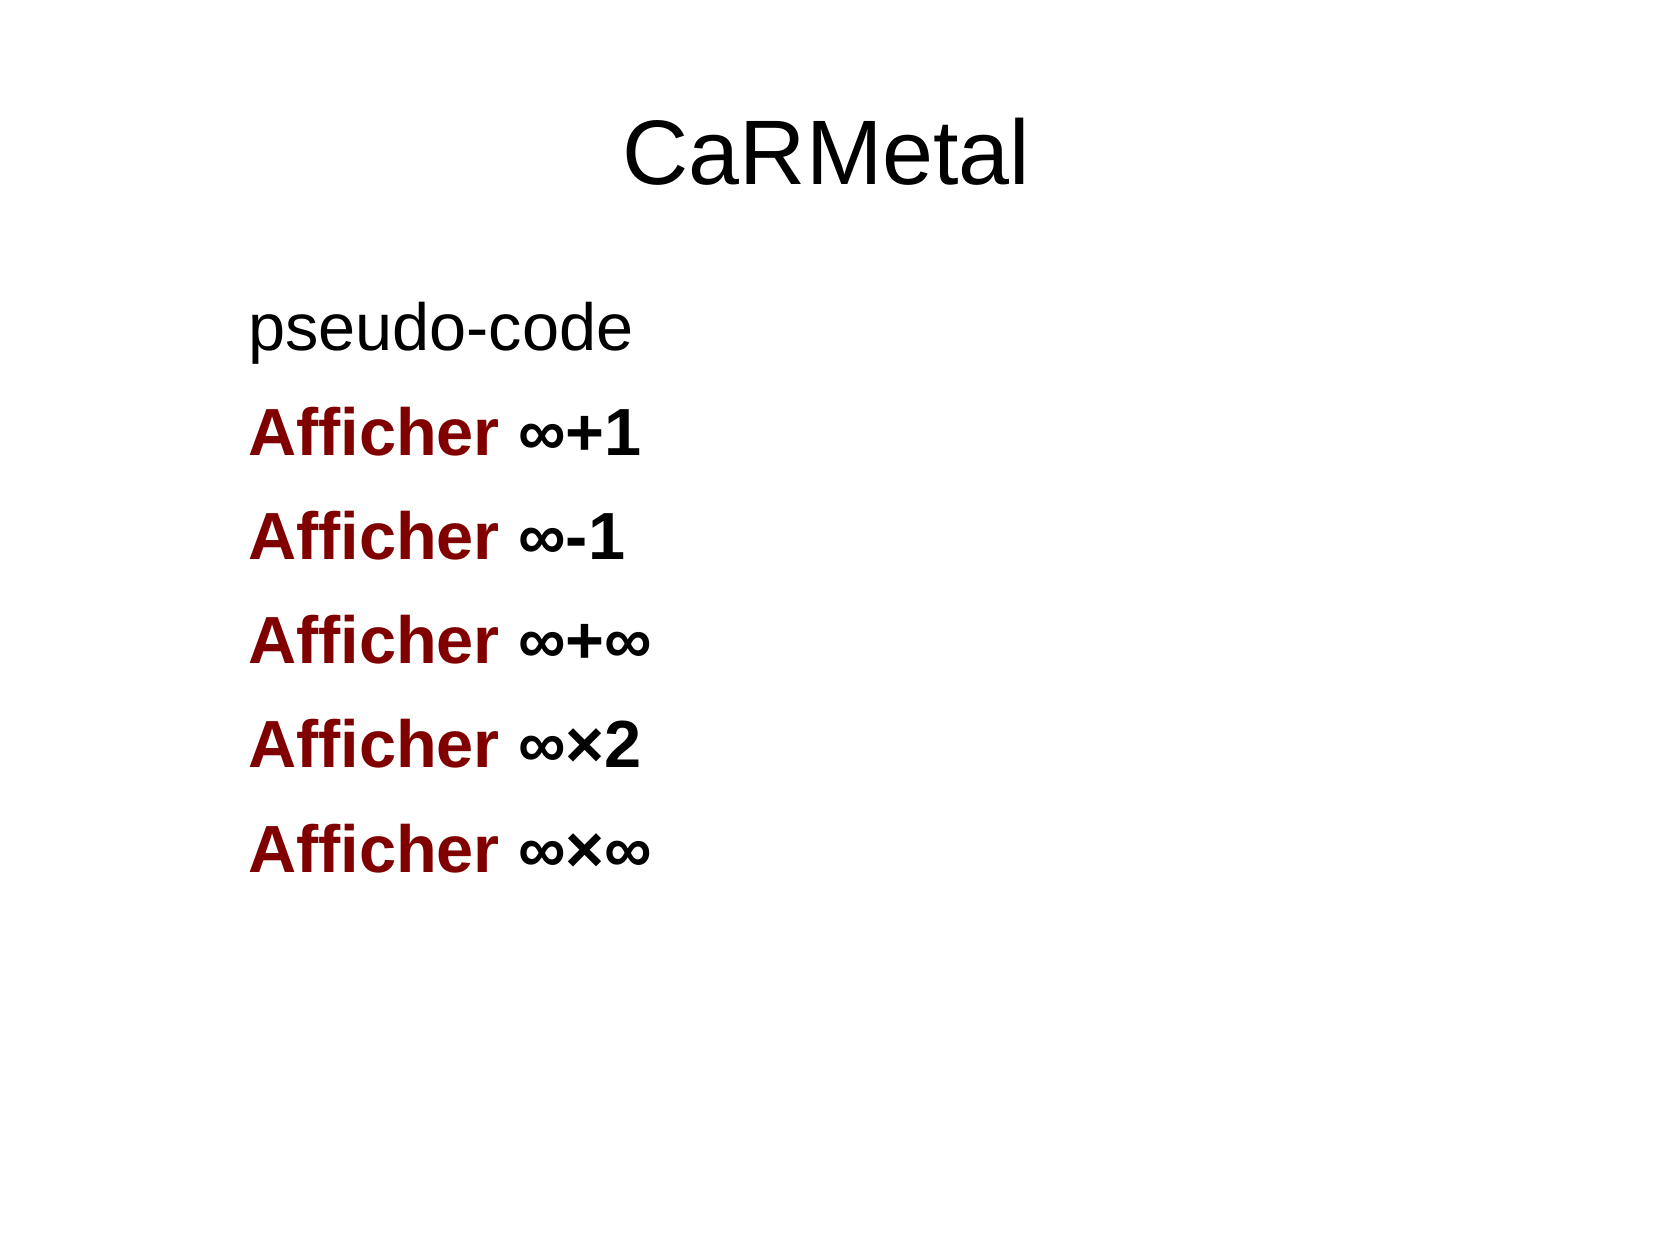

# CaRMetal
pseudo-code
Afficher ∞+1
Afficher ∞-1
Afficher ∞+∞
Afficher ∞×2
Afficher ∞×∞